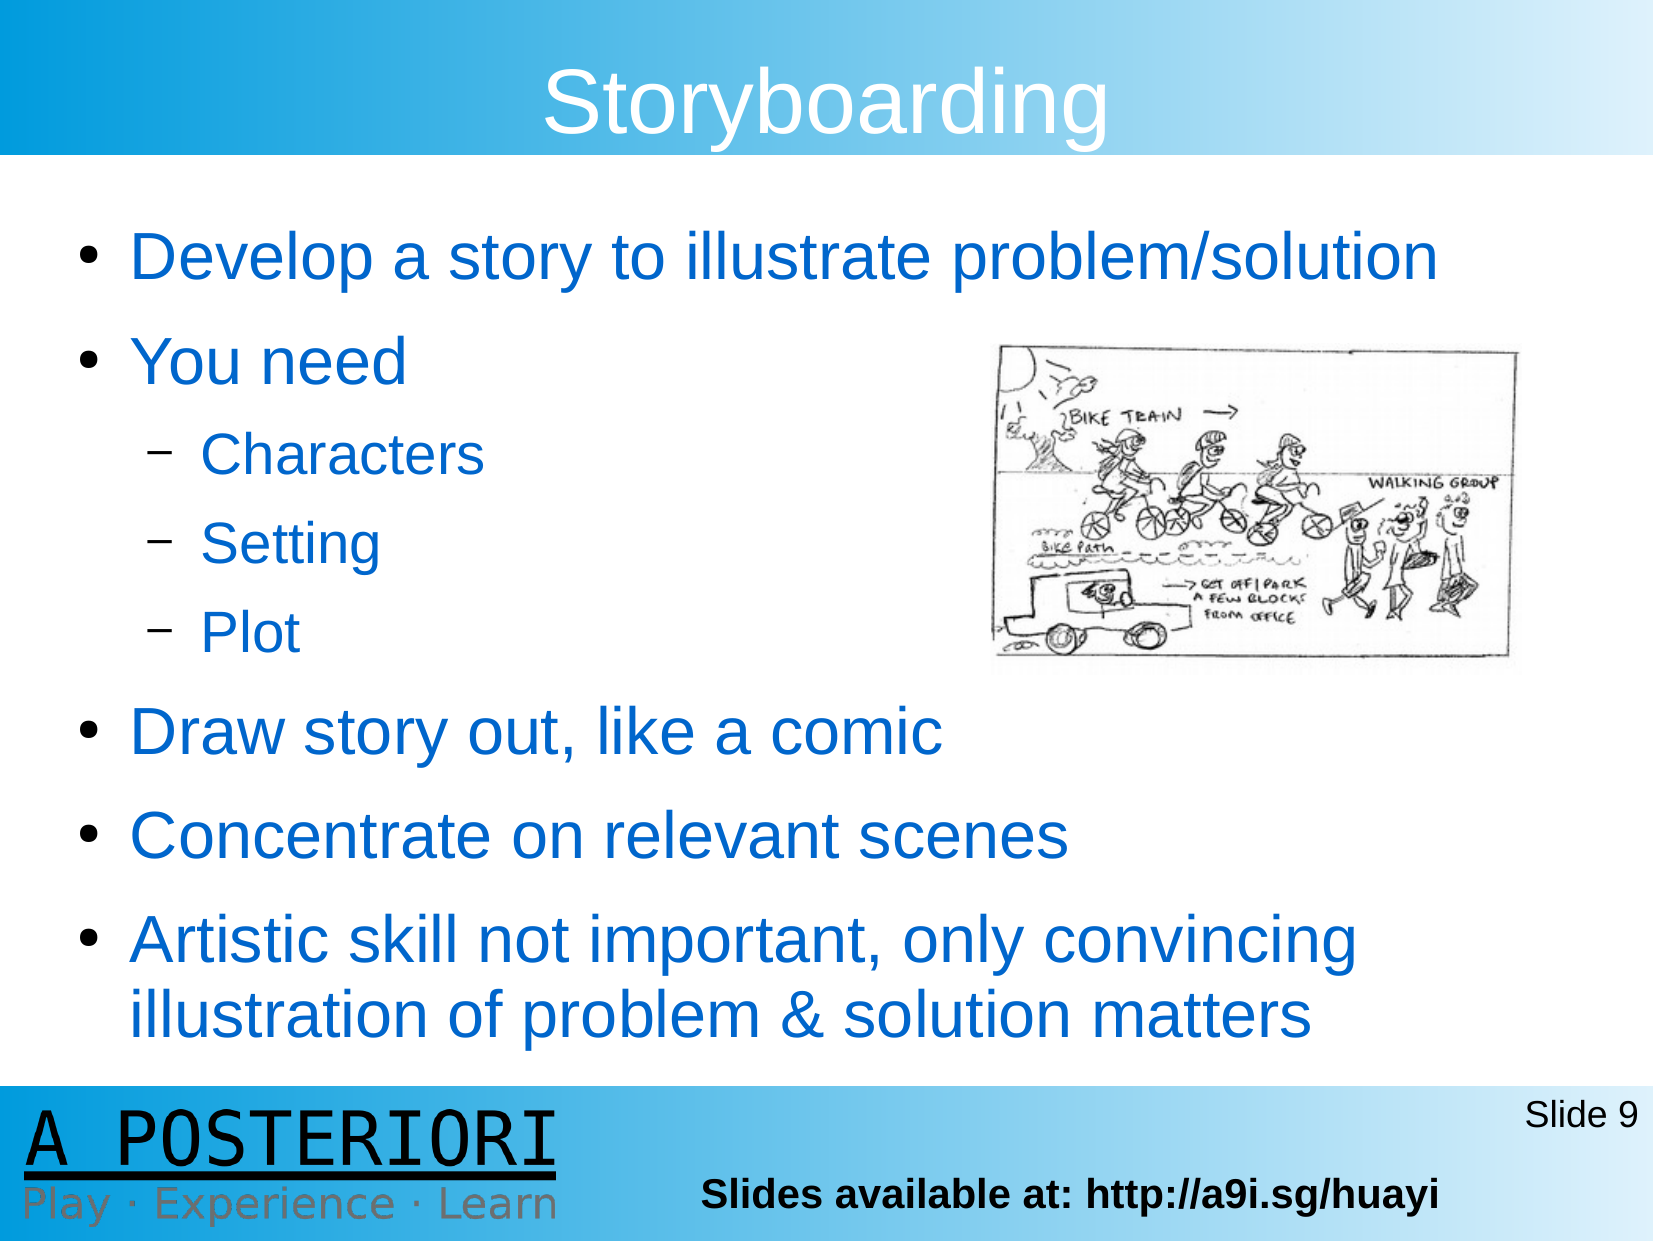

# Storyboarding
Develop a story to illustrate problem/solution
You need
Characters
Setting
Plot
Draw story out, like a comic
Concentrate on relevant scenes
Artistic skill not important, only convincing illustration of problem & solution matters